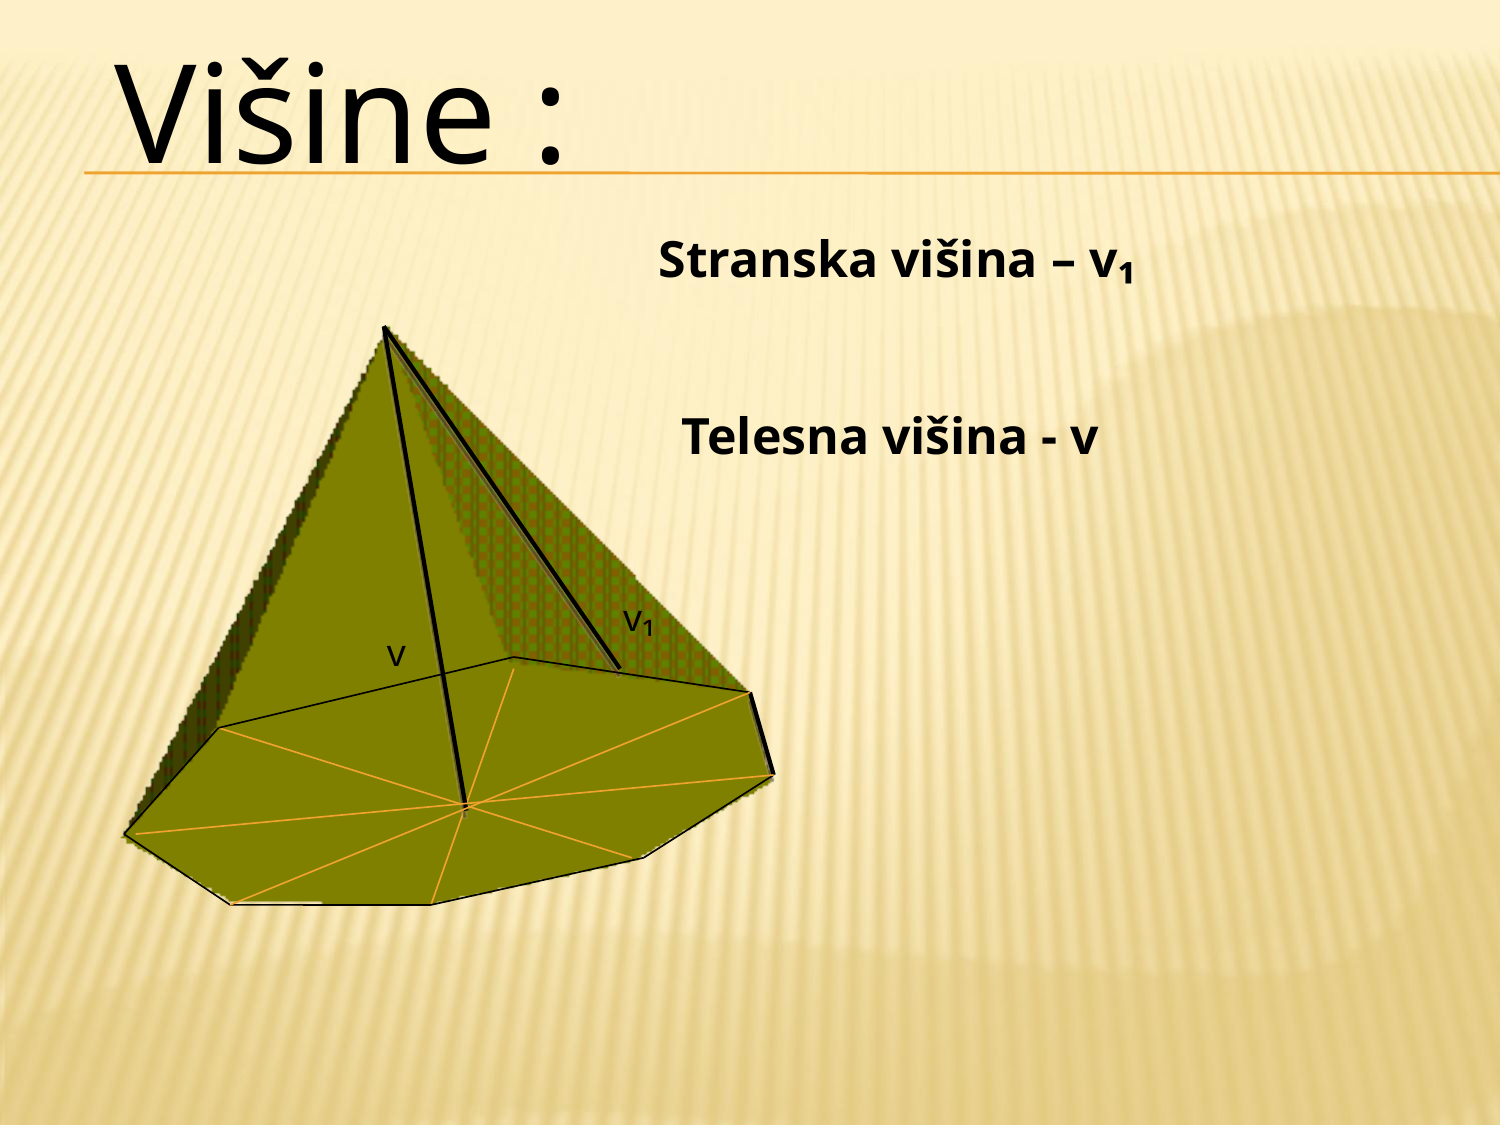

Višine :
Stranska višina – v₁
Telesna višina - v
v₁
v